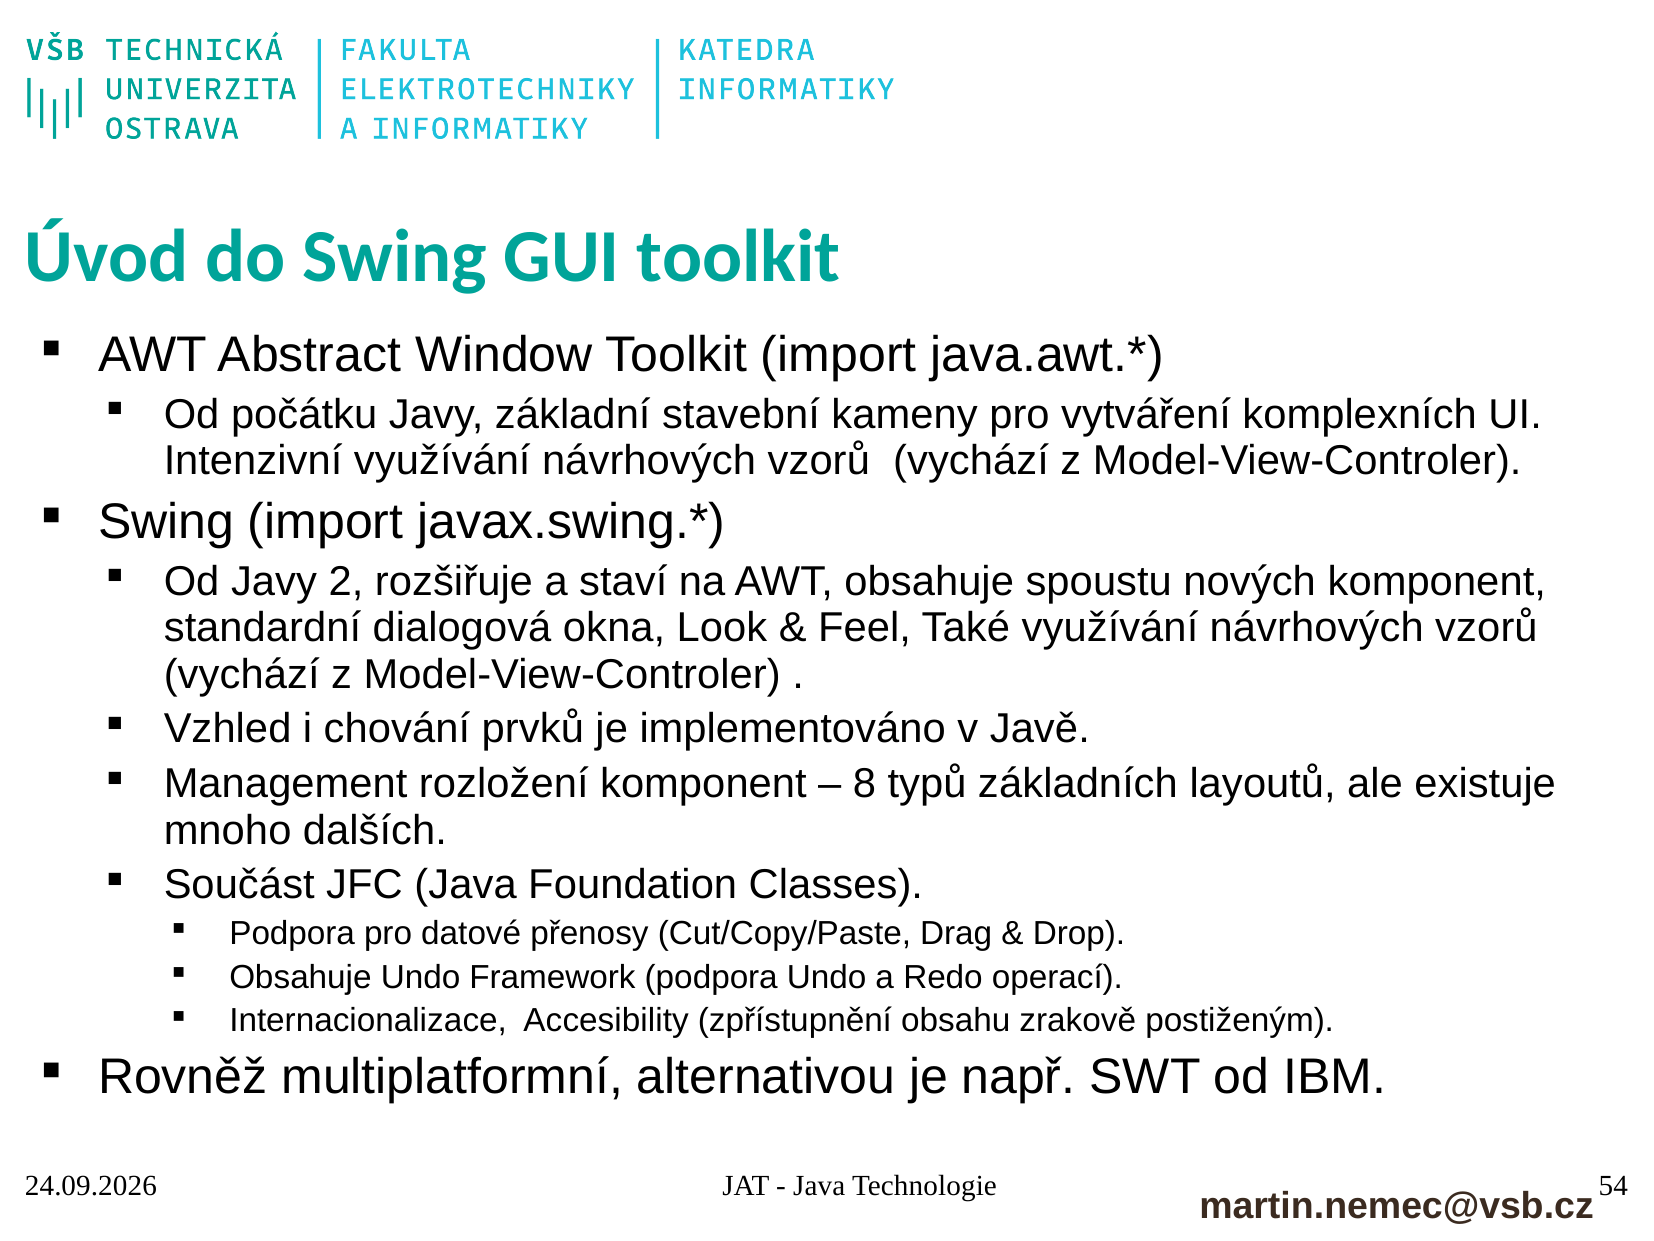

# Úvod do Swing GUI toolkit
AWT Abstract Window Toolkit (import java.awt.*)
Od počátku Javy, základní stavební kameny pro vytváření komplexních UI. Intenzivní využívání návrhových vzorů (vychází z Model-View-Controler).
Swing (import javax.swing.*)
Od Javy 2, rozšiřuje a staví na AWT, obsahuje spoustu nových komponent, standardní dialogová okna, Look & Feel, Také využívání návrhových vzorů (vychází z Model-View-Controler) .
Vzhled i chování prvků je implementováno v Javě.
Management rozložení komponent – 8 typů základních layoutů, ale existuje mnoho dalších.
Součást JFC (Java Foundation Classes).
Podpora pro datové přenosy (Cut/Copy/Paste, Drag & Drop).
Obsahuje Undo Framework (podpora Undo a Redo operací).
Internacionalizace, Accesibility (zpřístupnění obsahu zrakově postiženým).
Rovněž multiplatformní, alternativou je např. SWT od IBM.
JAT - Java Technologie
54
martin.nemec@vsb.cz